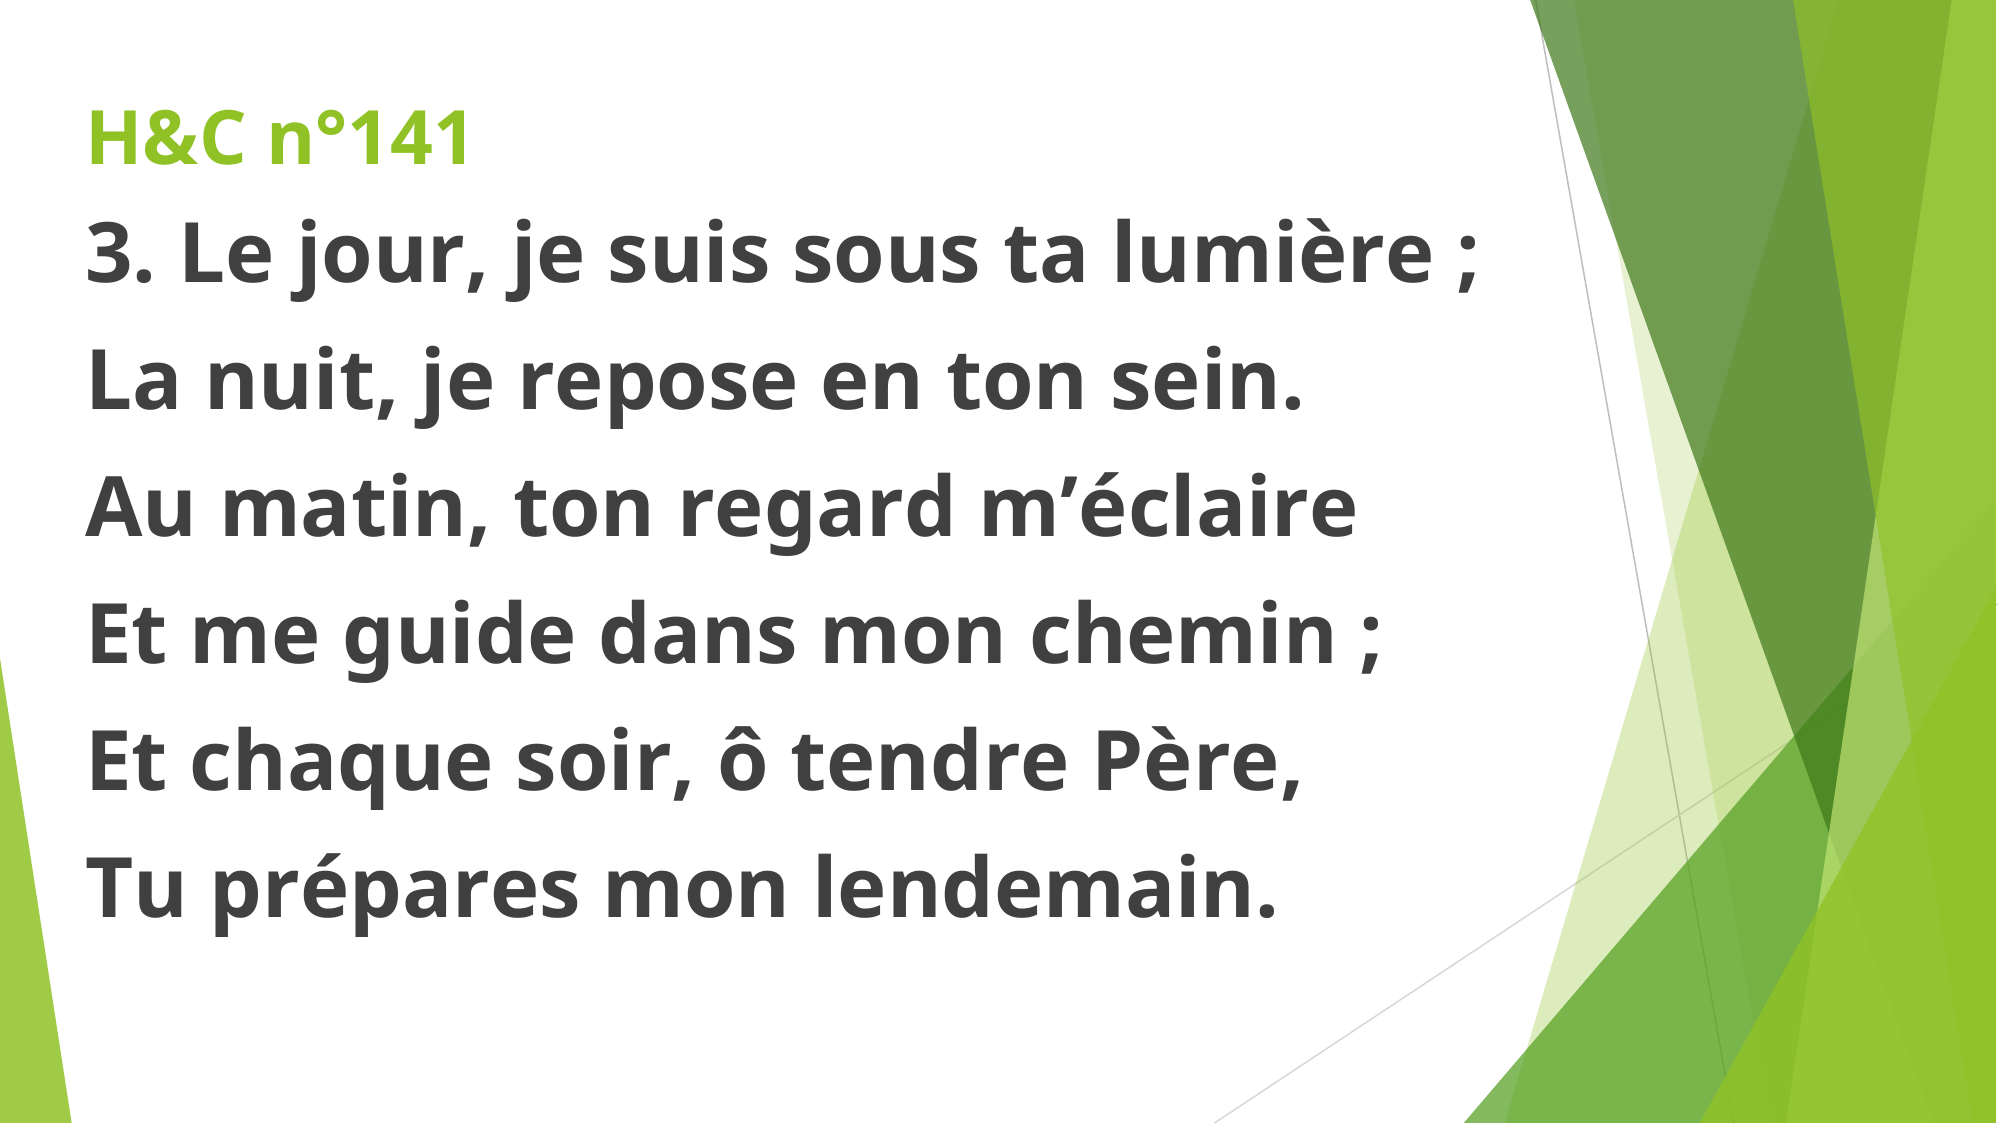

H&C n°141
3. Le jour, je suis sous ta lumière ;
La nuit, je repose en ton sein.
Au matin, ton regard m’éclaire
Et me guide dans mon chemin ;
Et chaque soir, ô tendre Père,
Tu prépares mon lendemain.